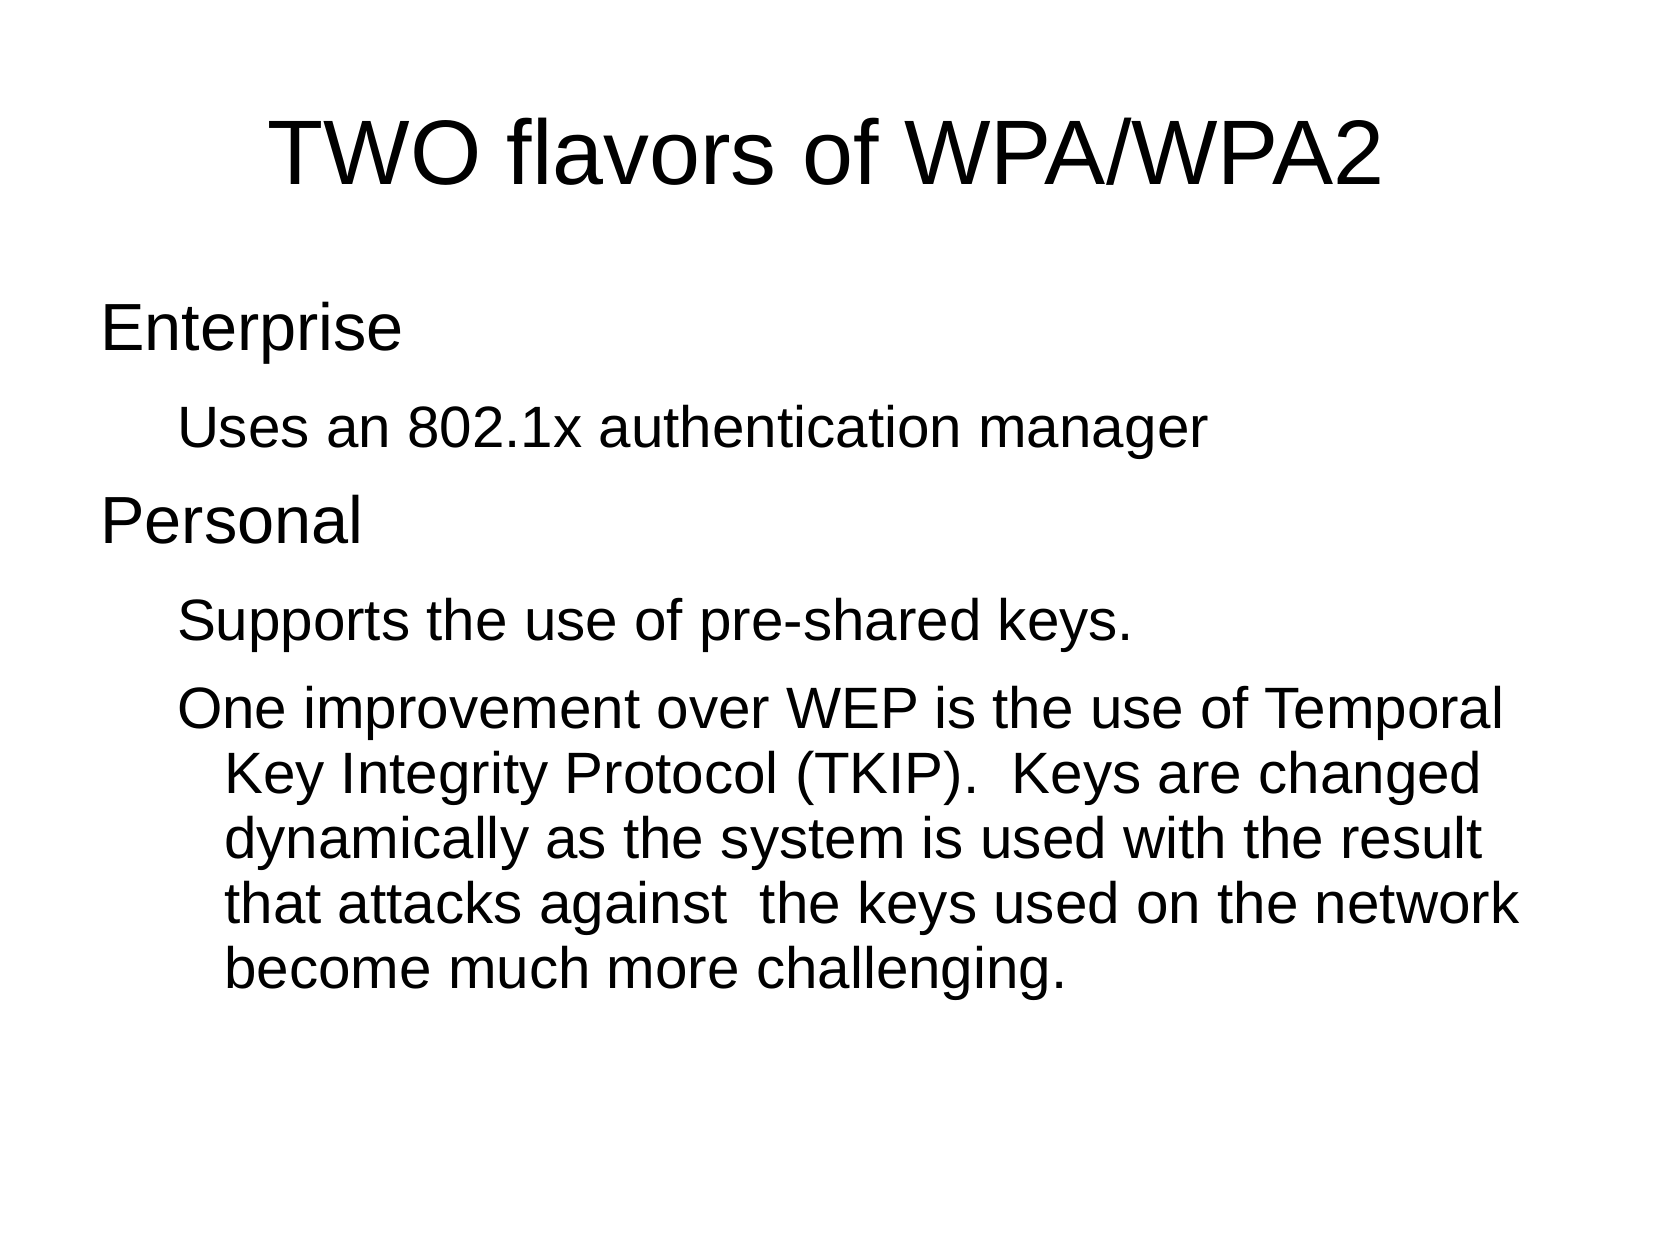

# TWO flavors of WPA/WPA2
Enterprise
Uses an 802.1x authentication manager
Personal
Supports the use of pre-shared keys.
One improvement over WEP is the use of Temporal Key Integrity Protocol (TKIP). Keys are changed dynamically as the system is used with the result that attacks against the keys used on the network become much more challenging.